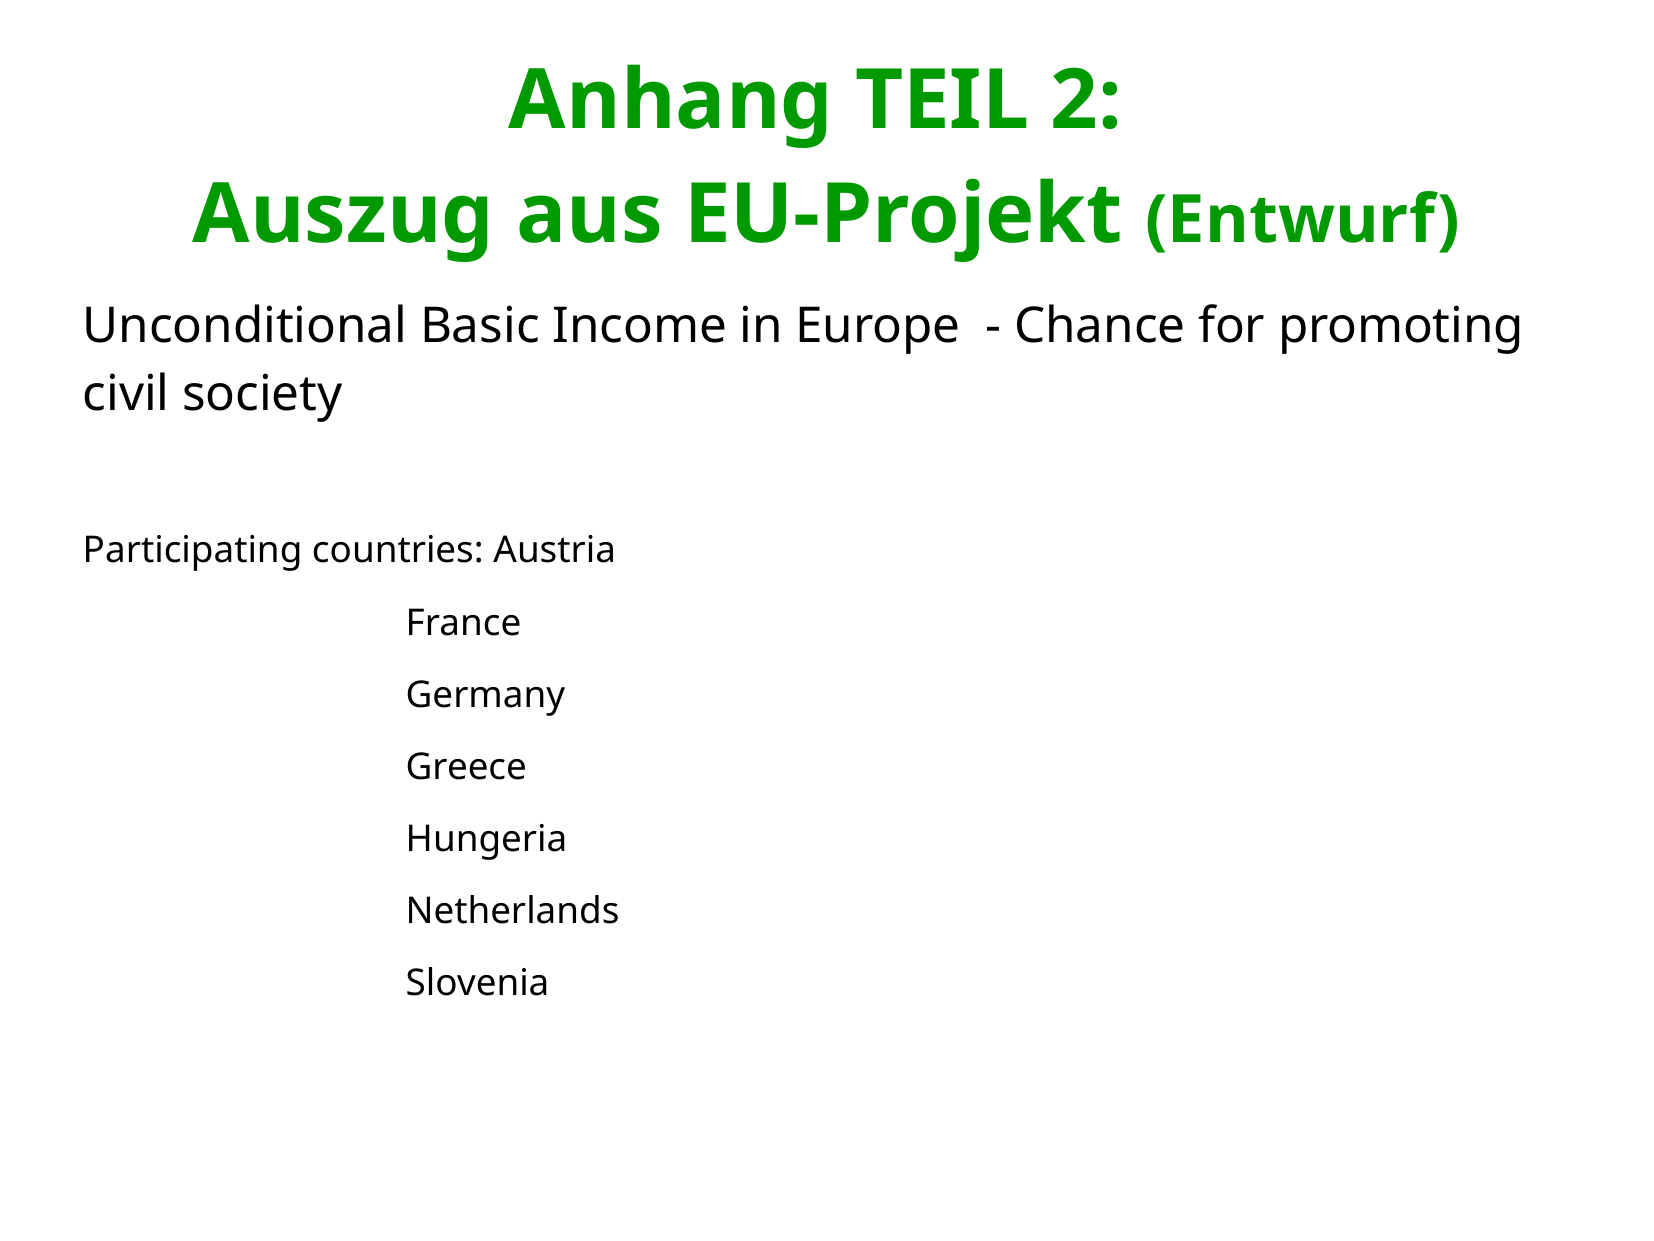

# Anhang TEIL 2: Auszug aus EU-Projekt (Entwurf)
Unconditional Basic Income in Europe - Chance for promoting civil society
Participating countries: Austria
 France
 Germany
 Greece
 Hungeria
 Netherlands
 Slovenia